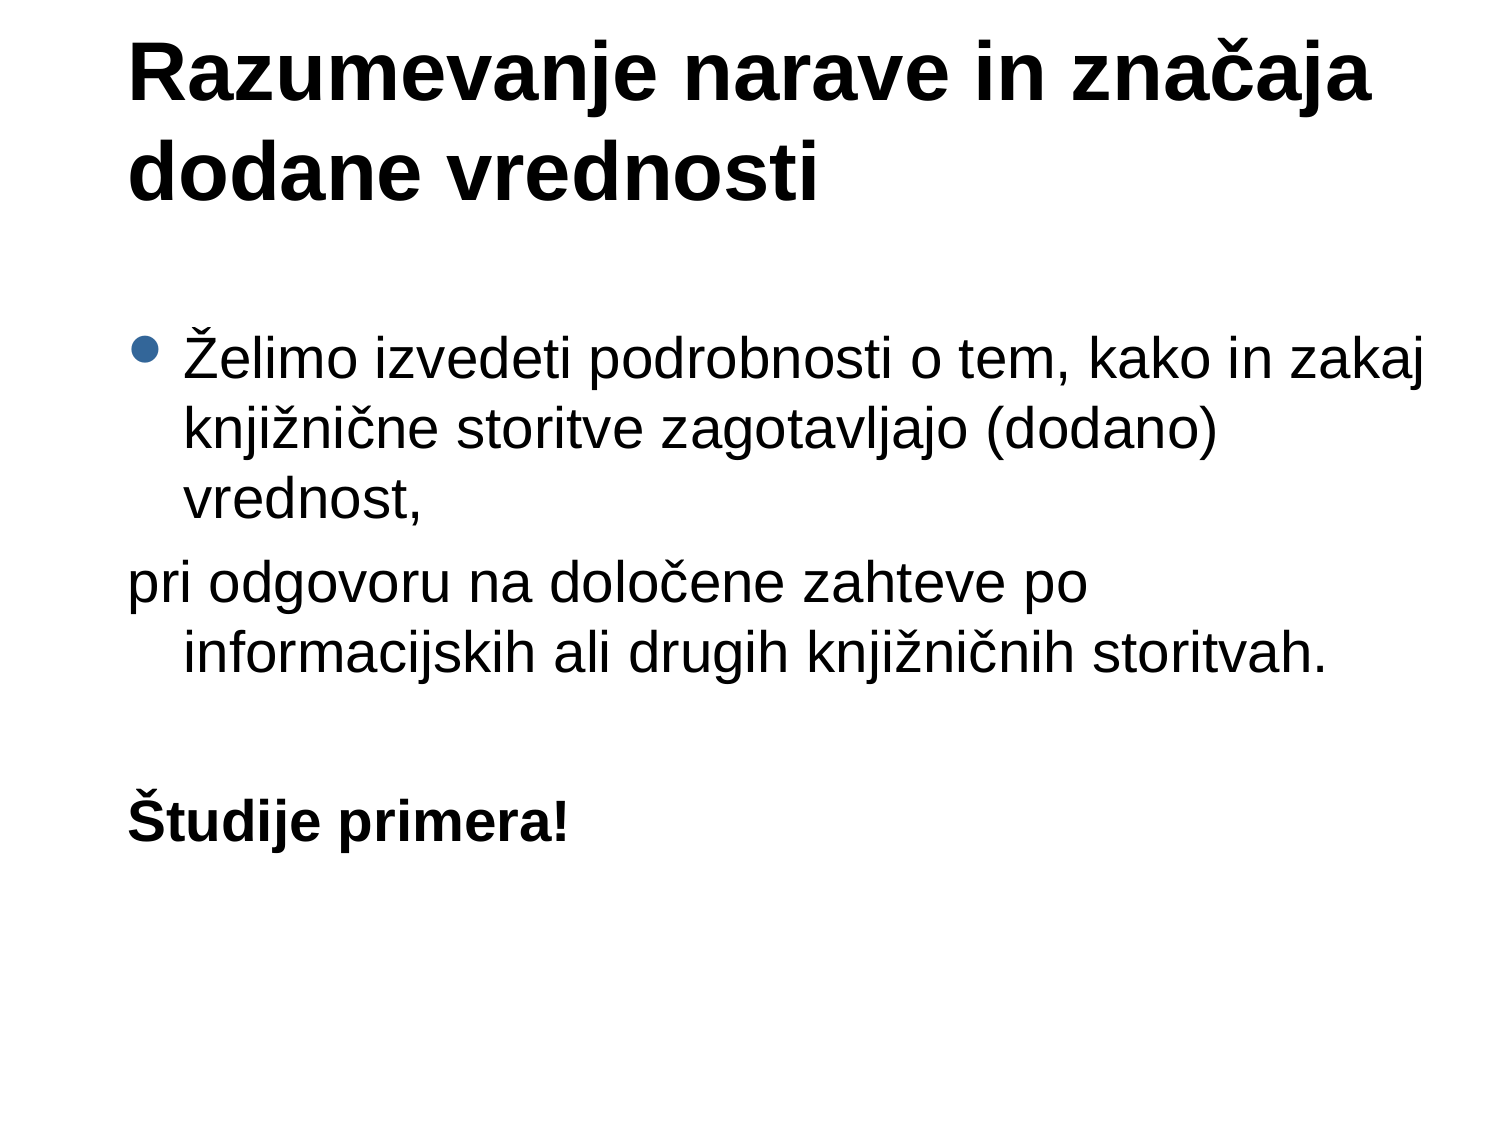

# Razumevanje narave in značaja dodane vrednosti
Želimo izvedeti podrobnosti o tem, kako in zakaj knjižnične storitve zagotavljajo (dodano) vrednost,
pri odgovoru na določene zahteve po informacijskih ali drugih knjižničnih storitvah.
Študije primera!